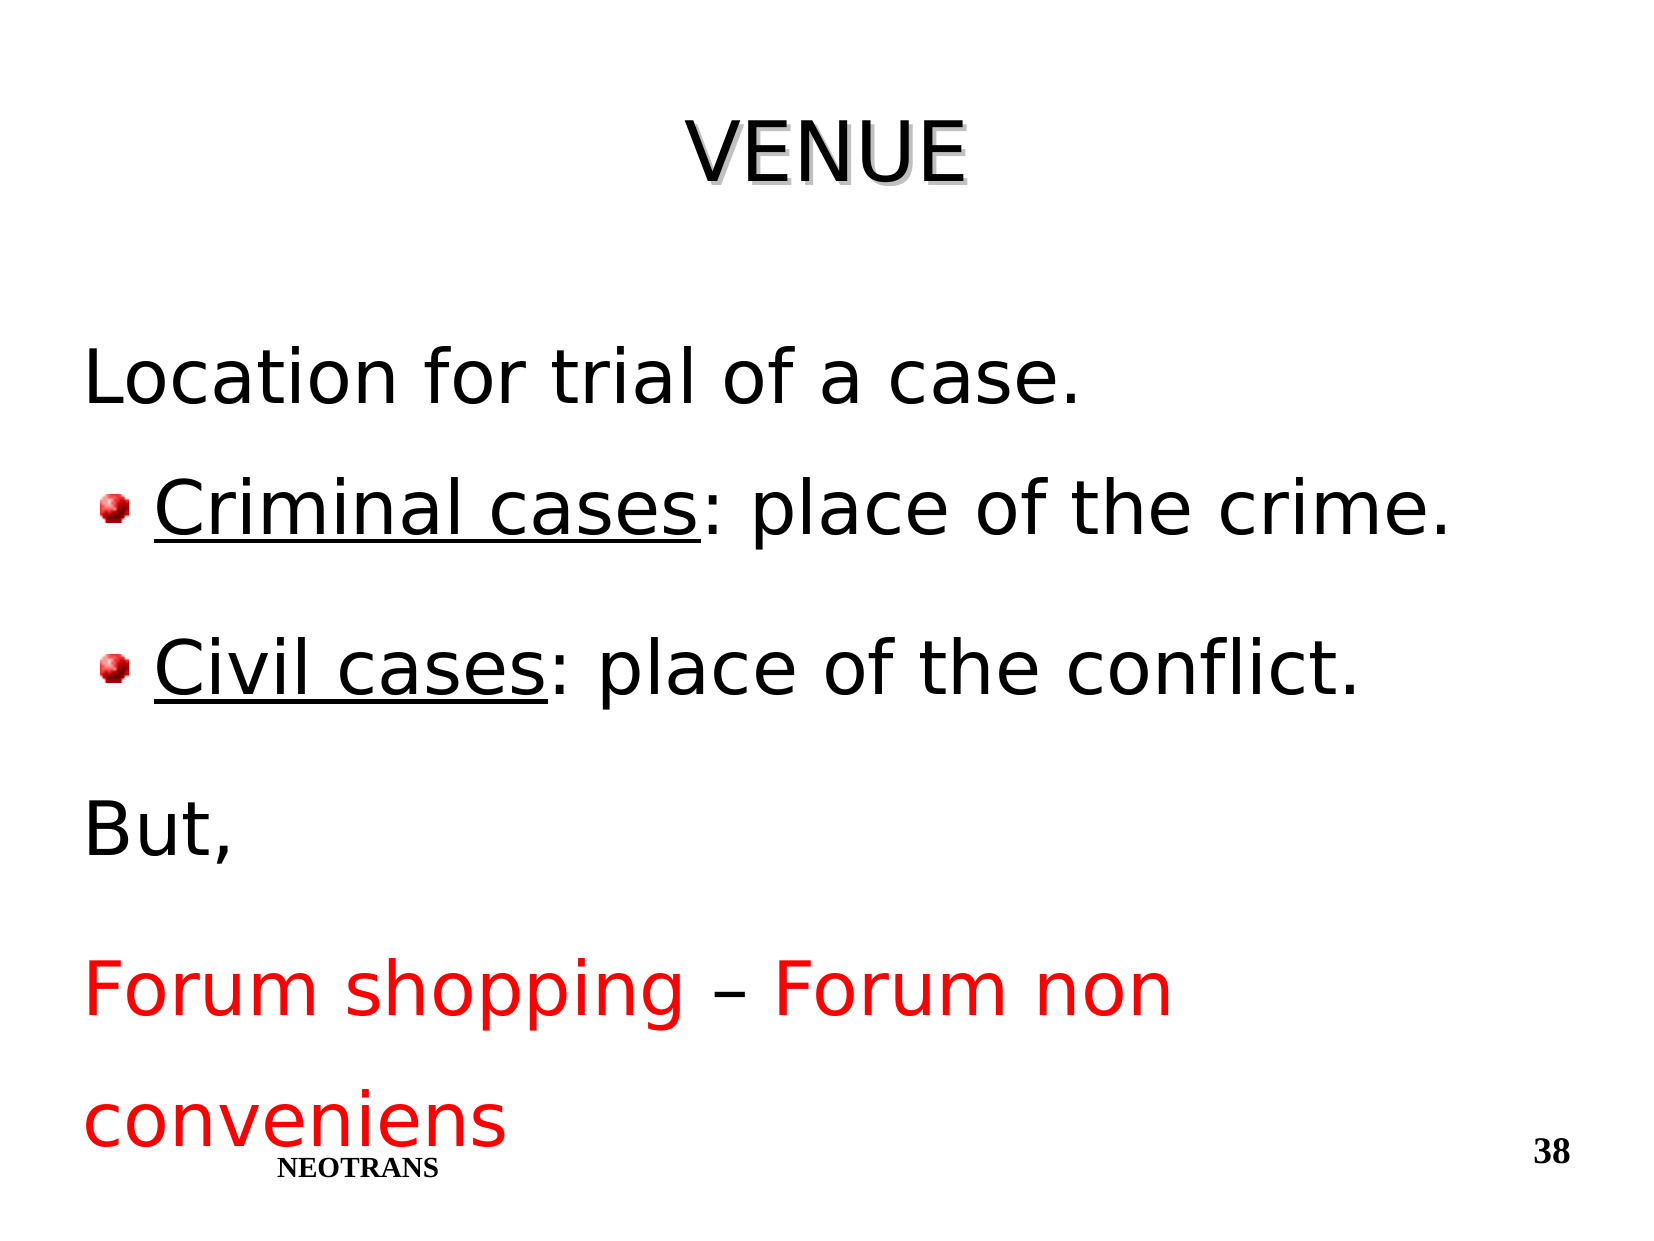

# VENUE
Location for trial of a case.
Criminal cases: place of the crime.
Civil cases: place of the conflict.
But,
Forum shopping – Forum non conveniens
38
NEOTRANS